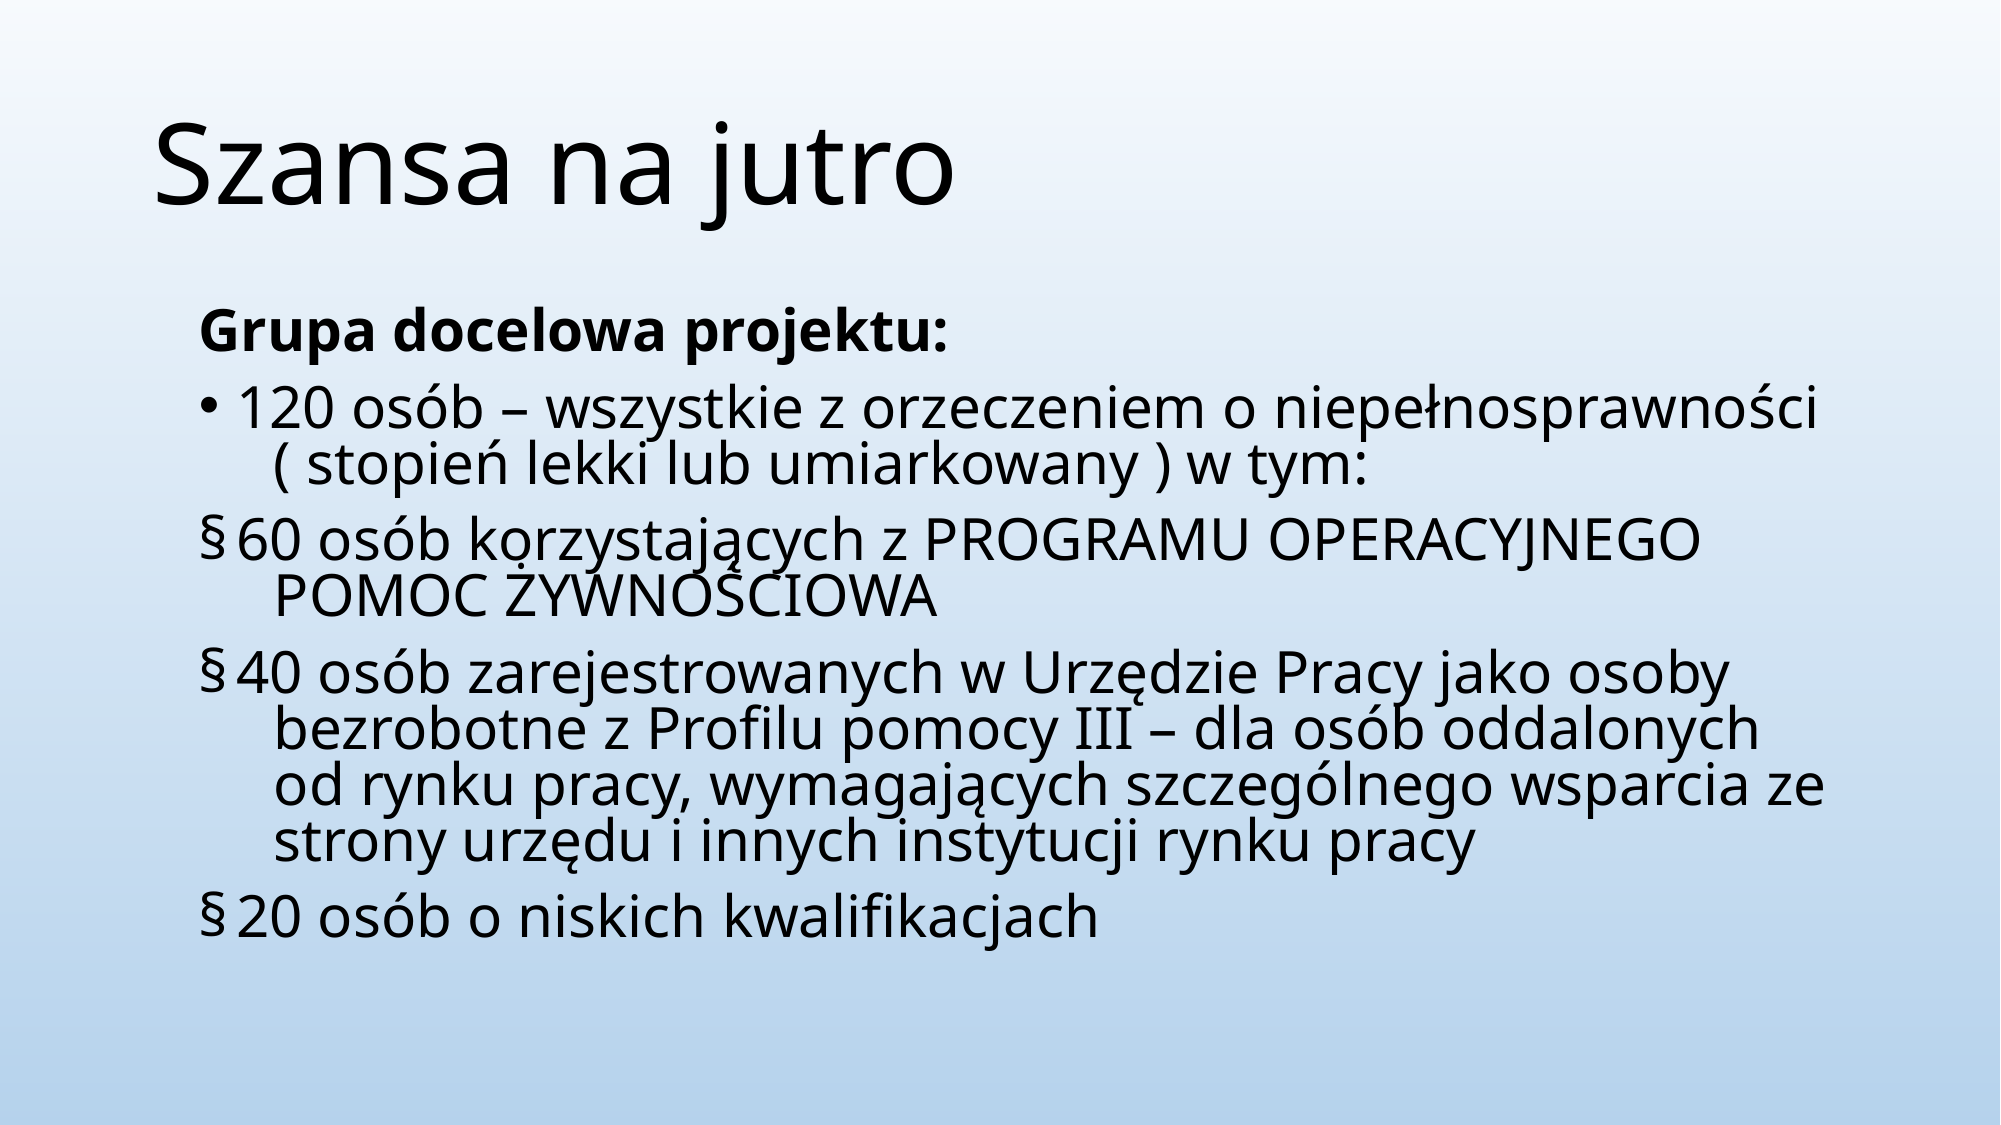

# Szansa na jutro
Grupa docelowa projektu:
120 osób – wszystkie z orzeczeniem o niepełnosprawności ( stopień lekki lub umiarkowany ) w tym:
60 osób korzystających z PROGRAMU OPERACYJNEGO POMOC ŻYWNOŚCIOWA
40 osób zarejestrowanych w Urzędzie Pracy jako osoby bezrobotne z Profilu pomocy III – dla osób oddalonych od rynku pracy, wymagających szczególnego wsparcia ze strony urzędu i innych instytucji rynku pracy
20 osób o niskich kwalifikacjach